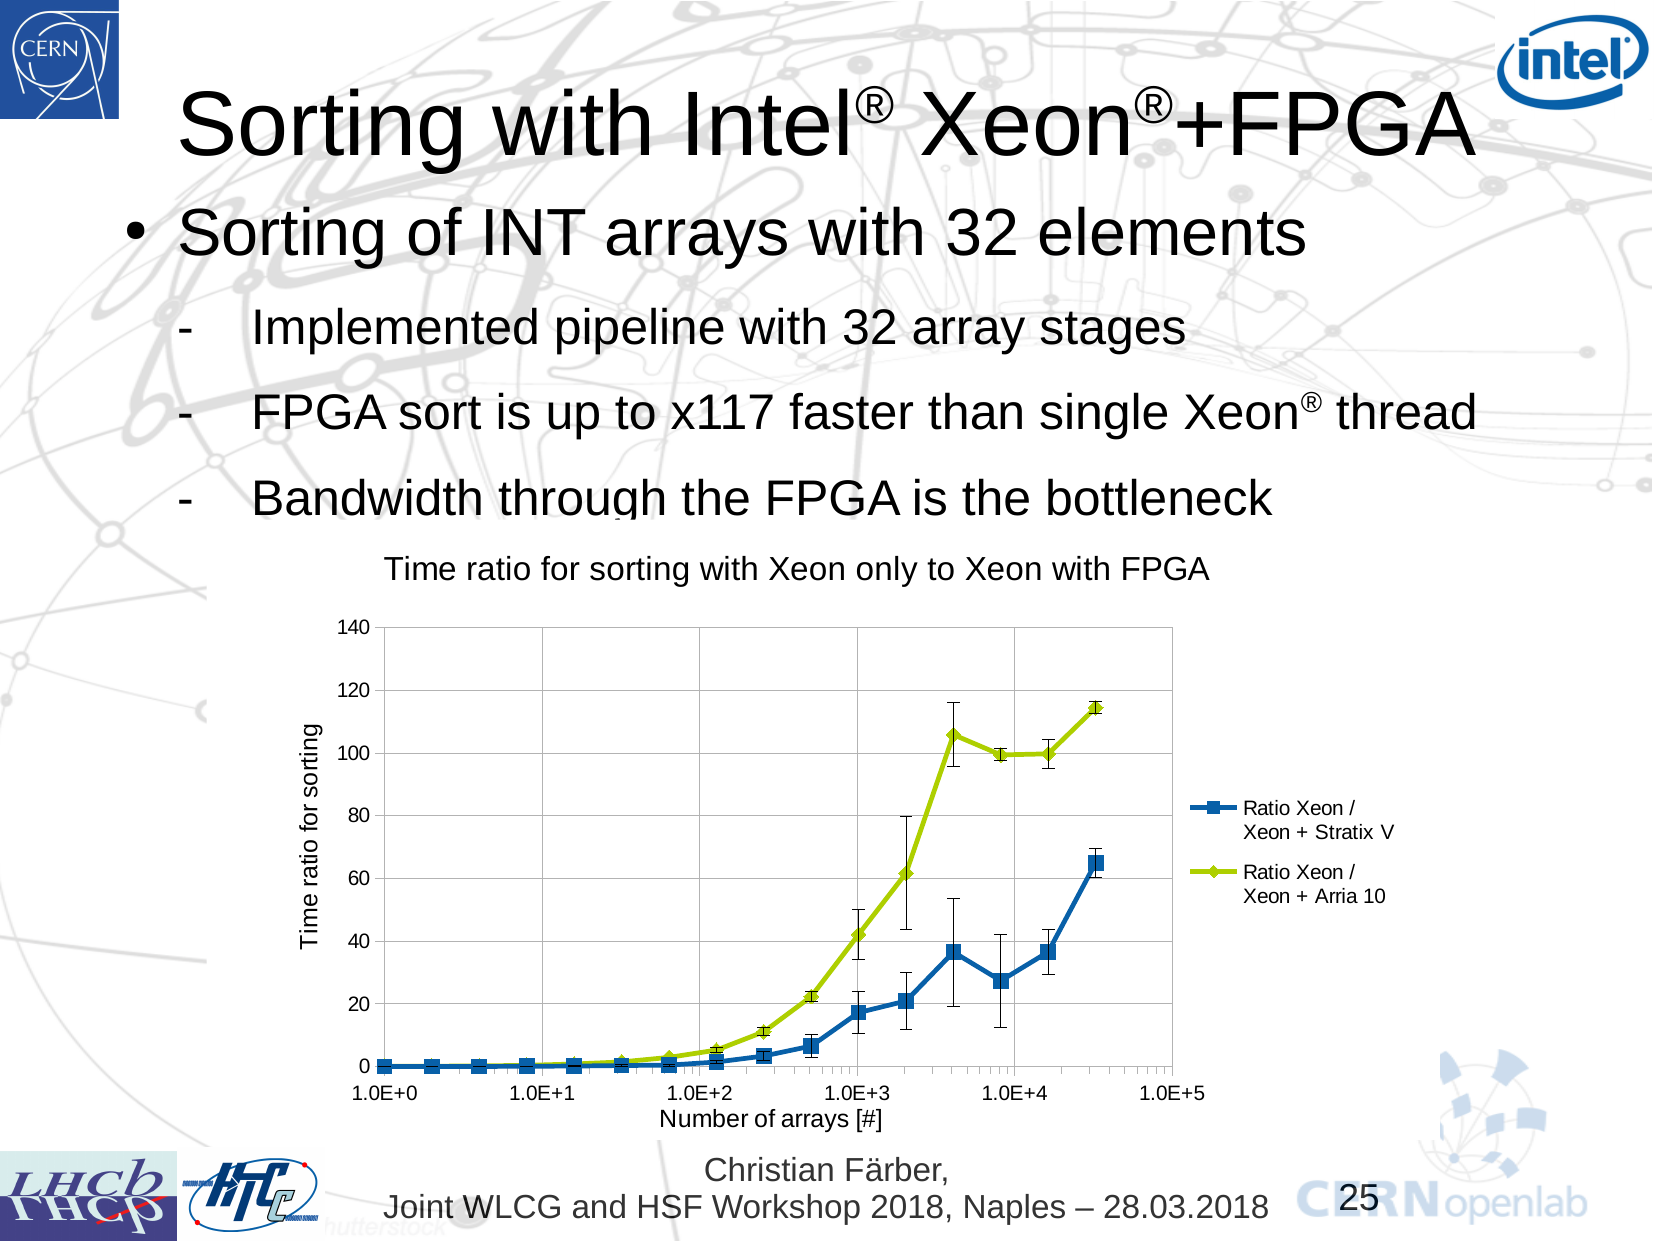

# Sorting with Intel® Xeon®+FPGA
Sorting of INT arrays with 32 elements
-	Implemented pipeline with 32 array stages
-	FPGA sort is up to x117 faster than single Xeon® thread
-	Bandwidth through the FPGA is the bottleneck
### Chart: Time ratio for sorting with Xeon only to Xeon with FPGA
| Category | Ratio Xeon / Xeon + Stratix V | Ratio Xeon / Xeon + Arria 10 |
|---|---|---|